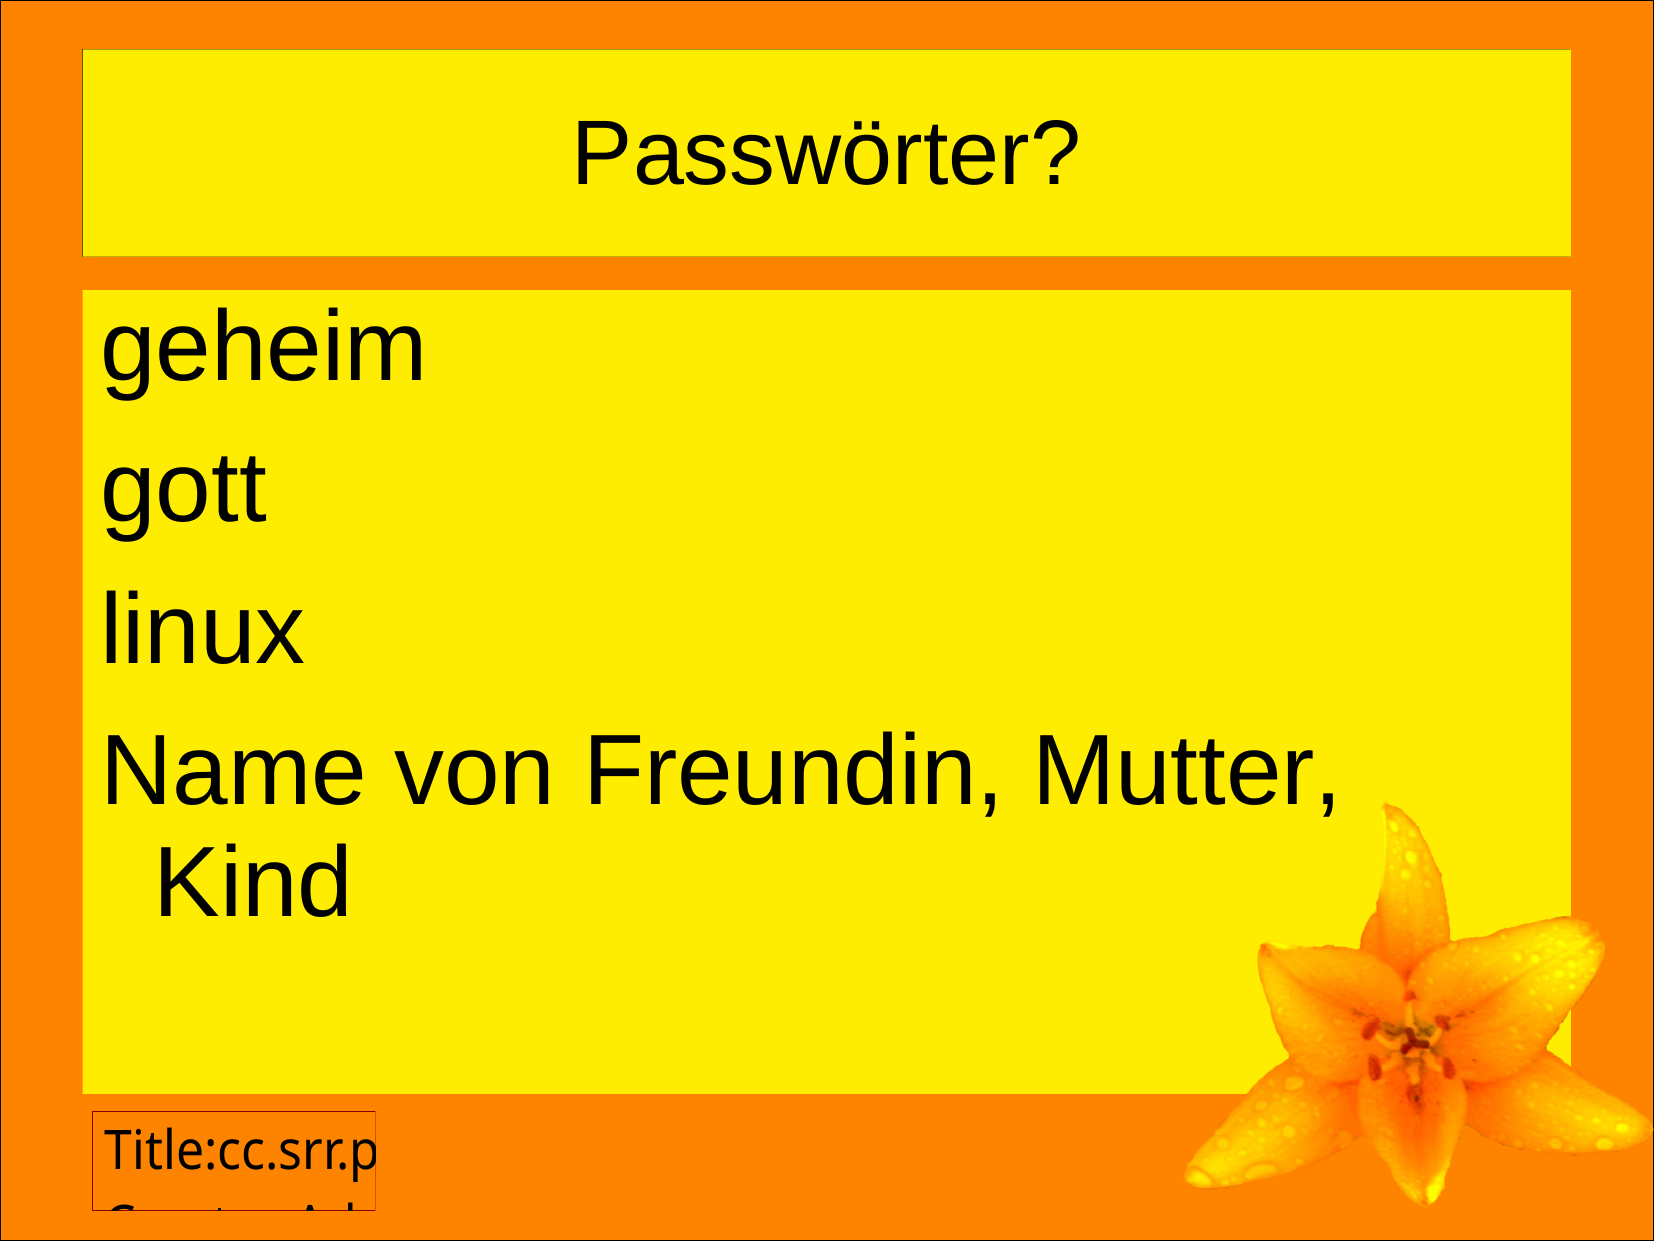

# Passwörter?
geheim
gott
linux
Name von Freundin, Mutter, Kind